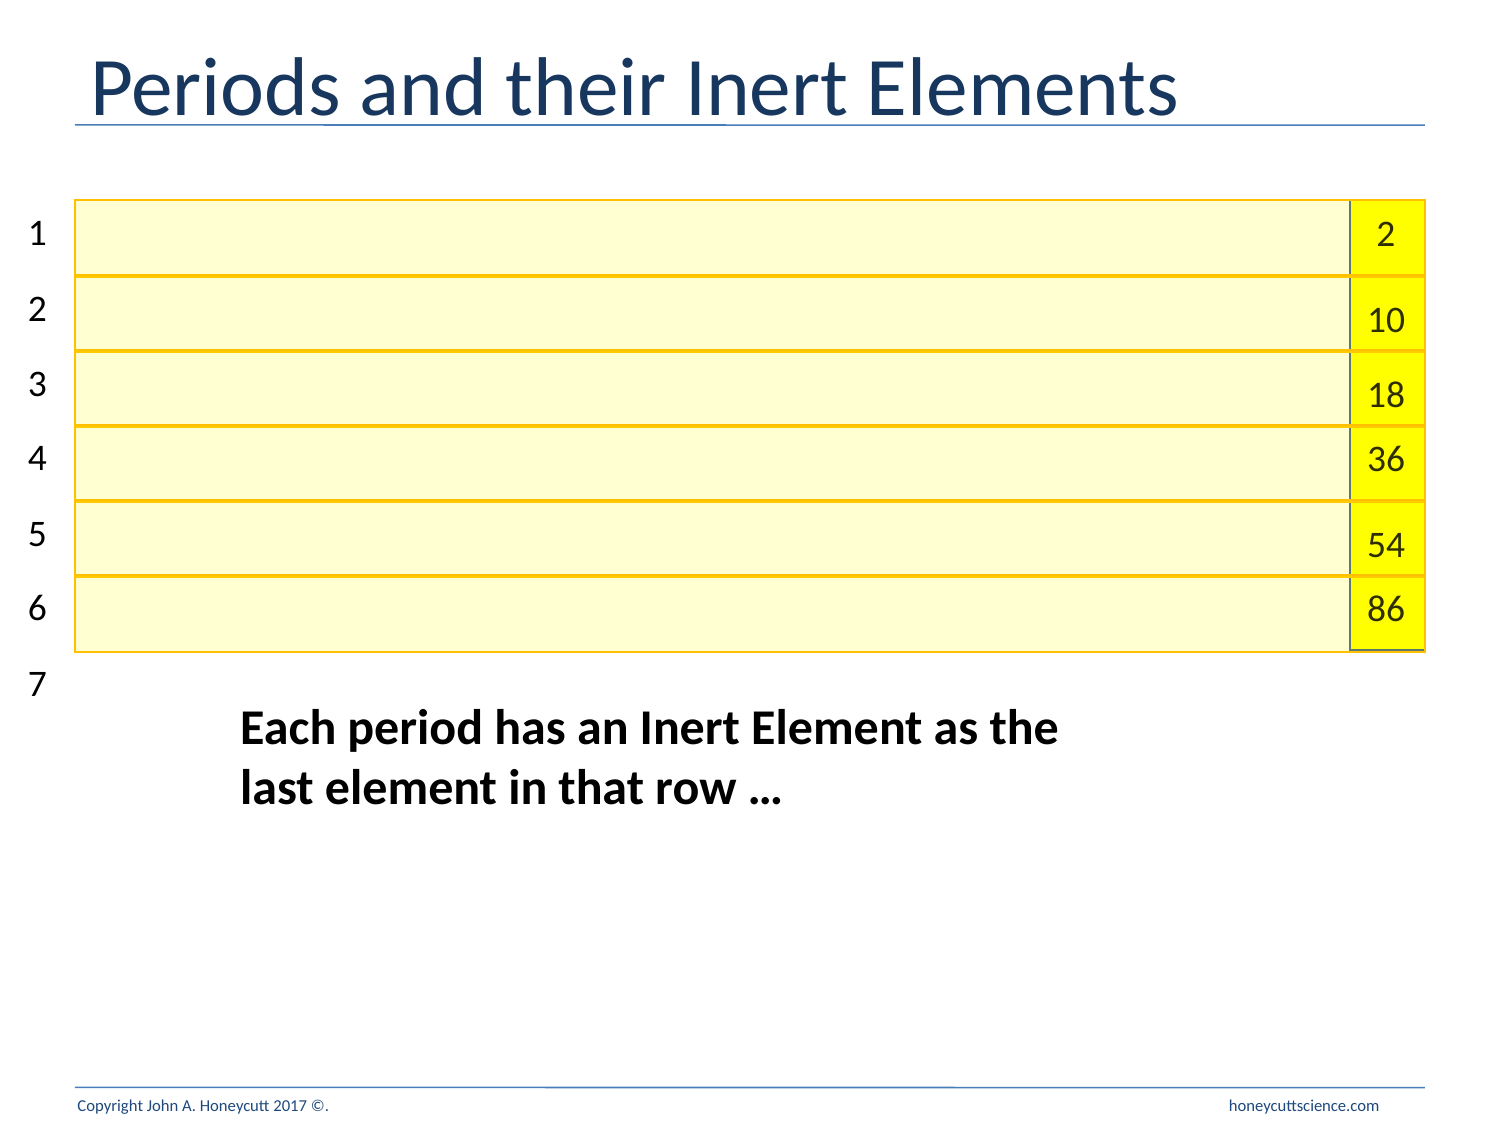

# Periods and their Inert Elements
1
2
10
2
18
3
4
36
54
5
6
86
7
Each period has an Inert Element as the last element in that row …